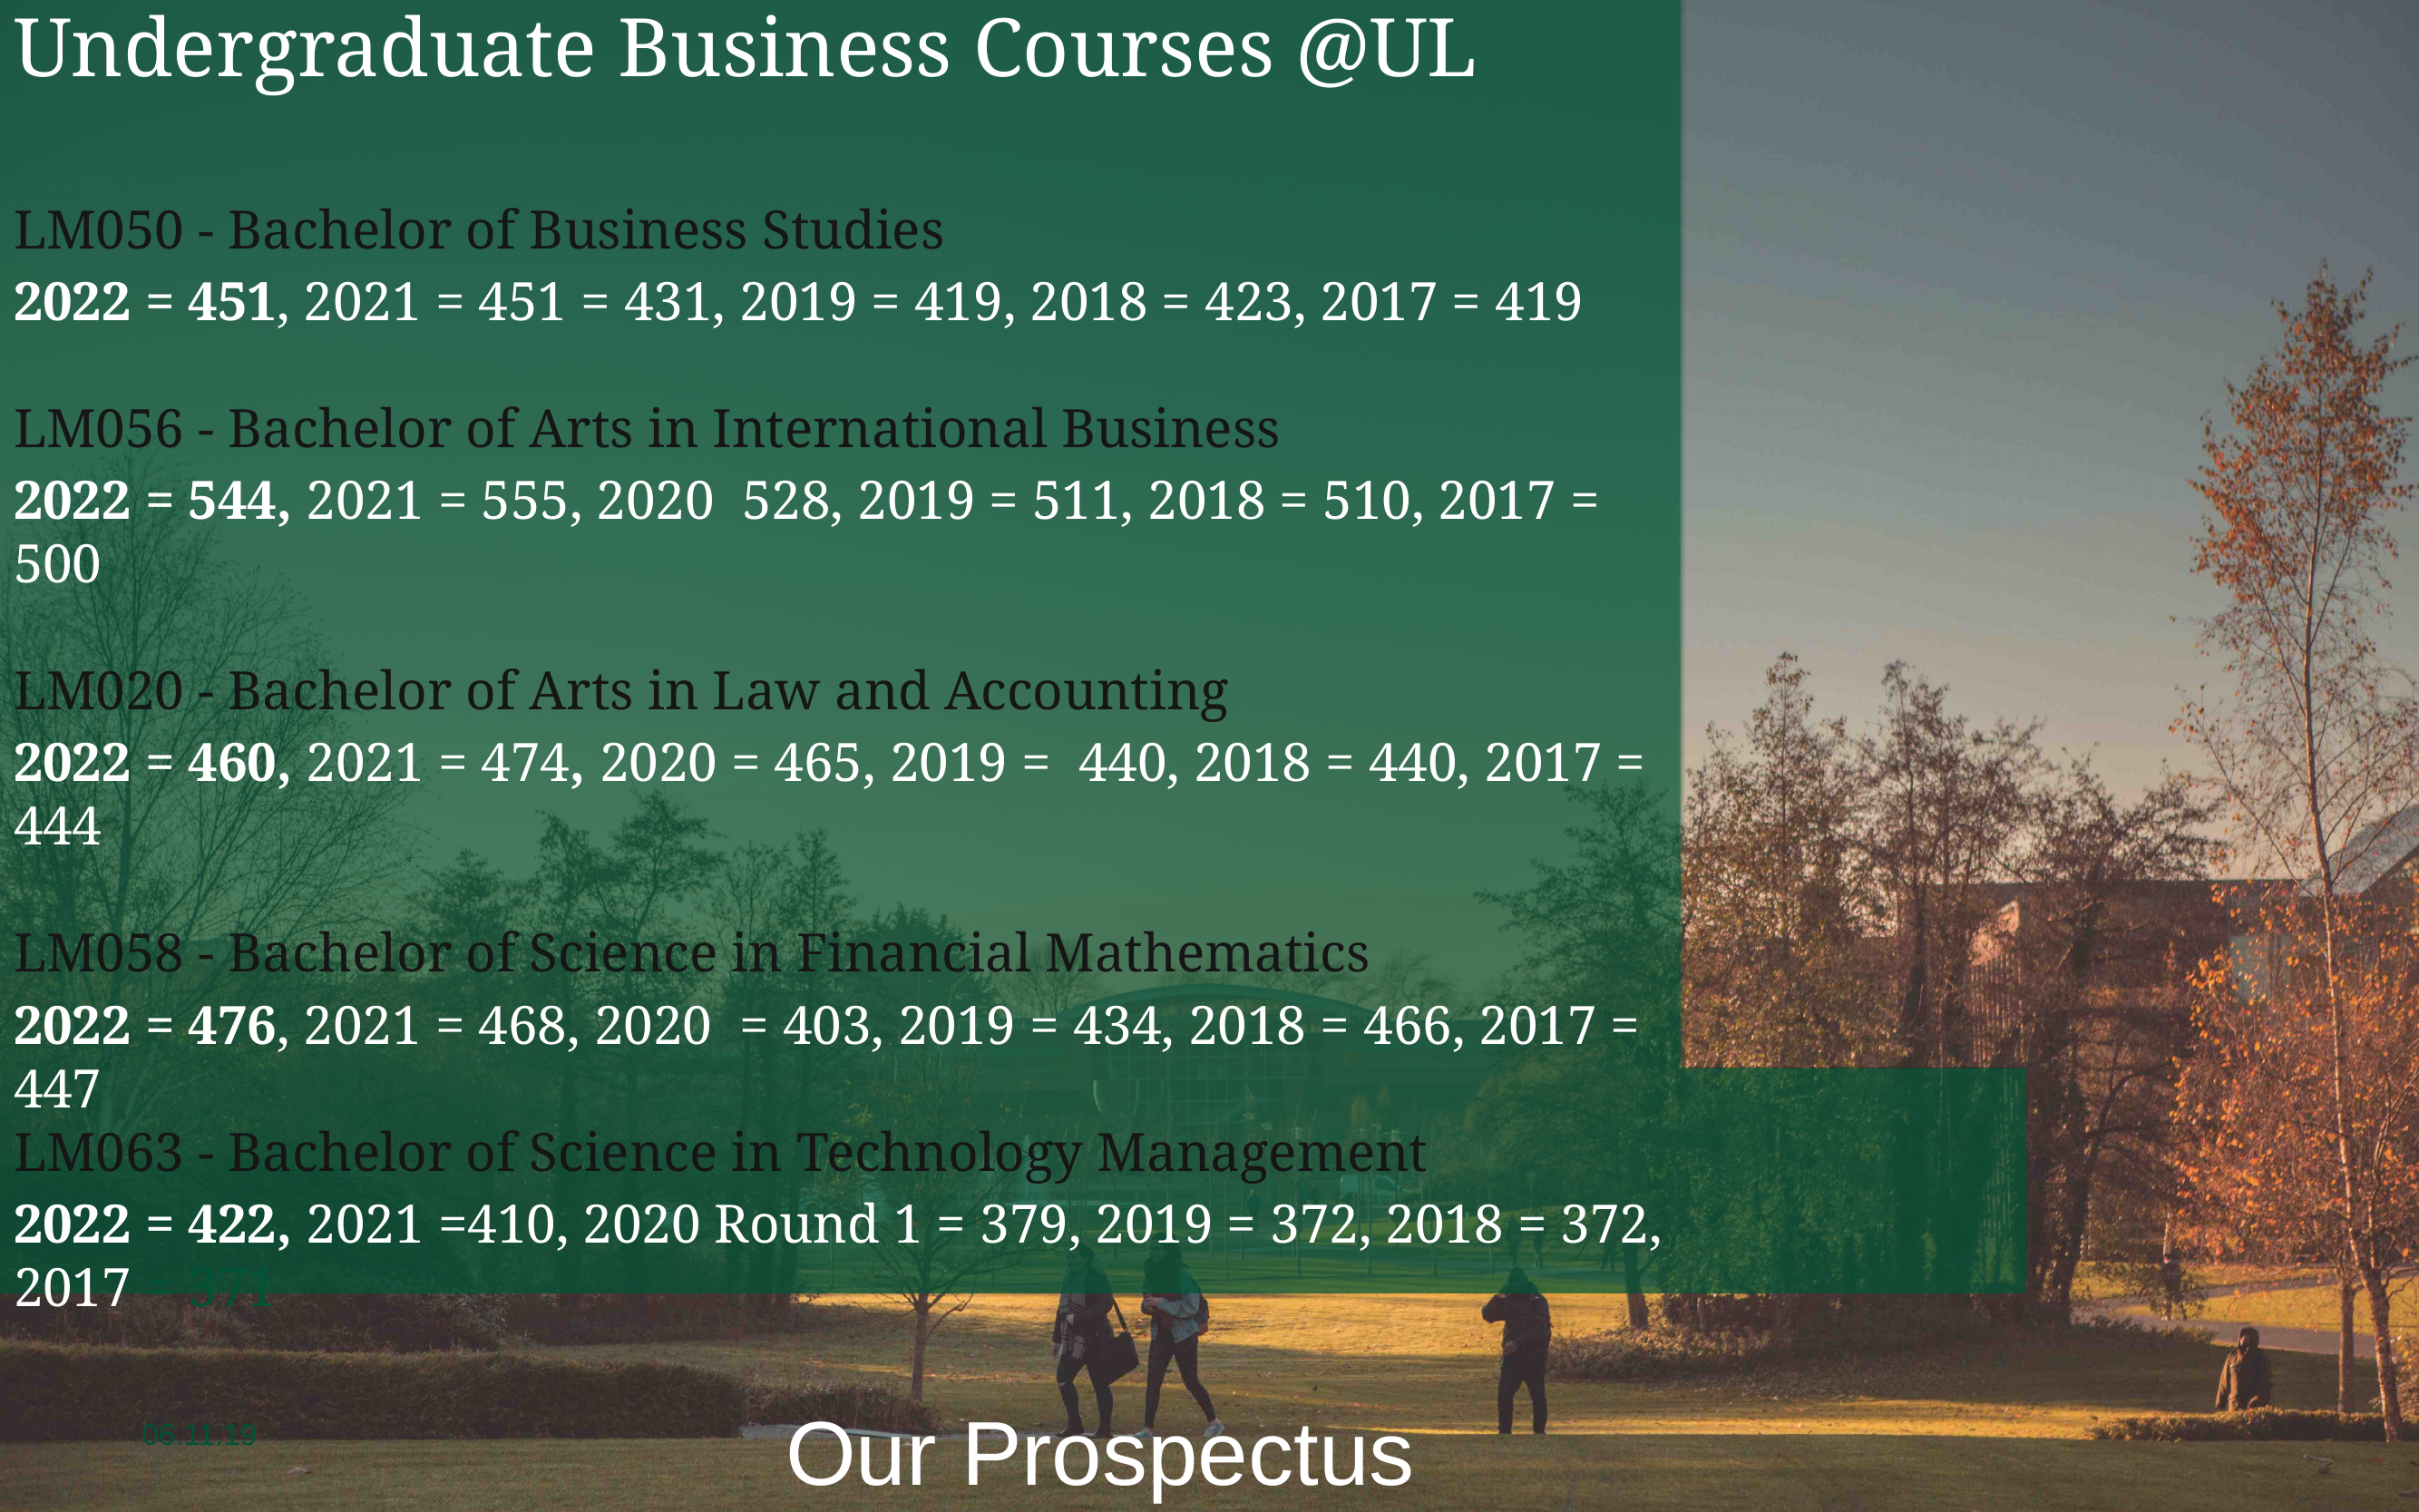

# Undergraduate Business Courses @UL
LM050 - Bachelor of Business Studies
2022 = 451, 2021 = 451 = 431, 2019 = 419, 2018 = 423, 2017 = 419
LM056 - Bachelor of Arts in International Business
2022 = 544, 2021 = 555, 2020 528, 2019 = 511, 2018 = 510, 2017 = 500
LM020 - Bachelor of Arts in Law and Accounting
2022 = 460, 2021 = 474, 2020 = 465, 2019 = 440, 2018 = 440, 2017 = 444
LM058 - Bachelor of Science in Financial Mathematics
2022 = 476, 2021 = 468, 2020 = 403, 2019 = 434, 2018 = 466, 2017 = 447
LM063 - Bachelor of Science in Technology Management
2022 = 422, 2021 =410, 2020 Round 1 = 379, 2019 = 372, 2018 = 372, 2017 = 371
Our Prospectus
06.11.19